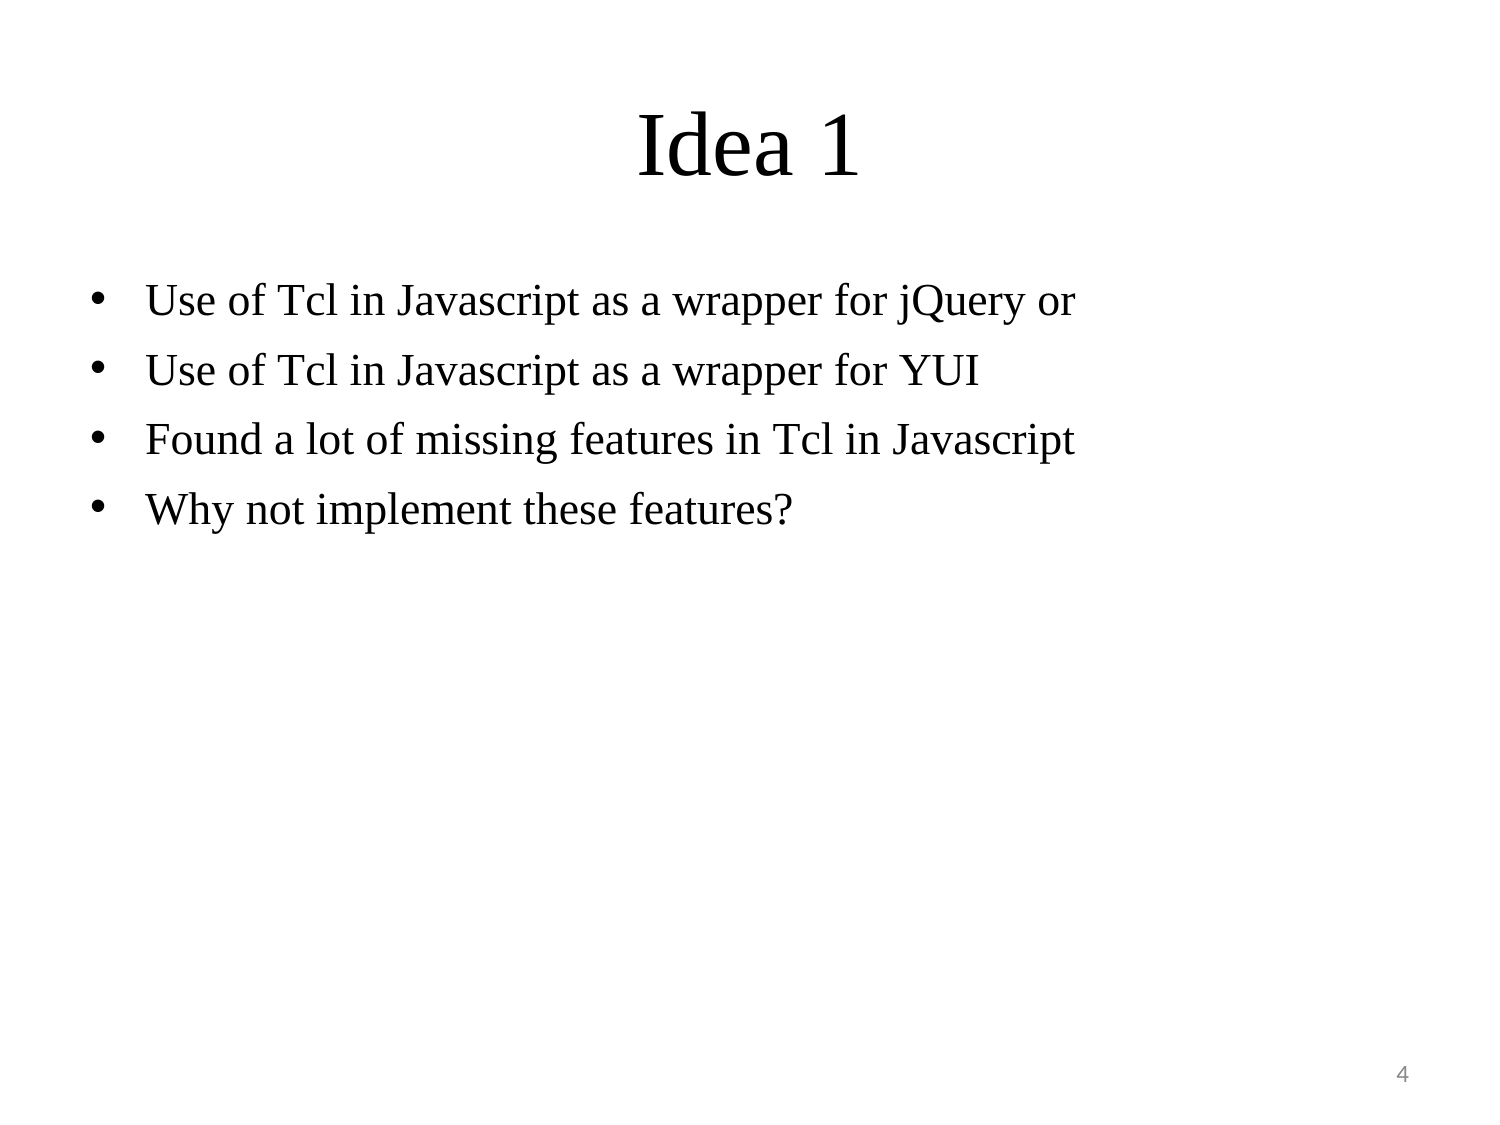

Idea 1
Use of Tcl in Javascript as a wrapper for jQuery or
Use of Tcl in Javascript as a wrapper for YUI
Found a lot of missing features in Tcl in Javascript
Why not implement these features?
4